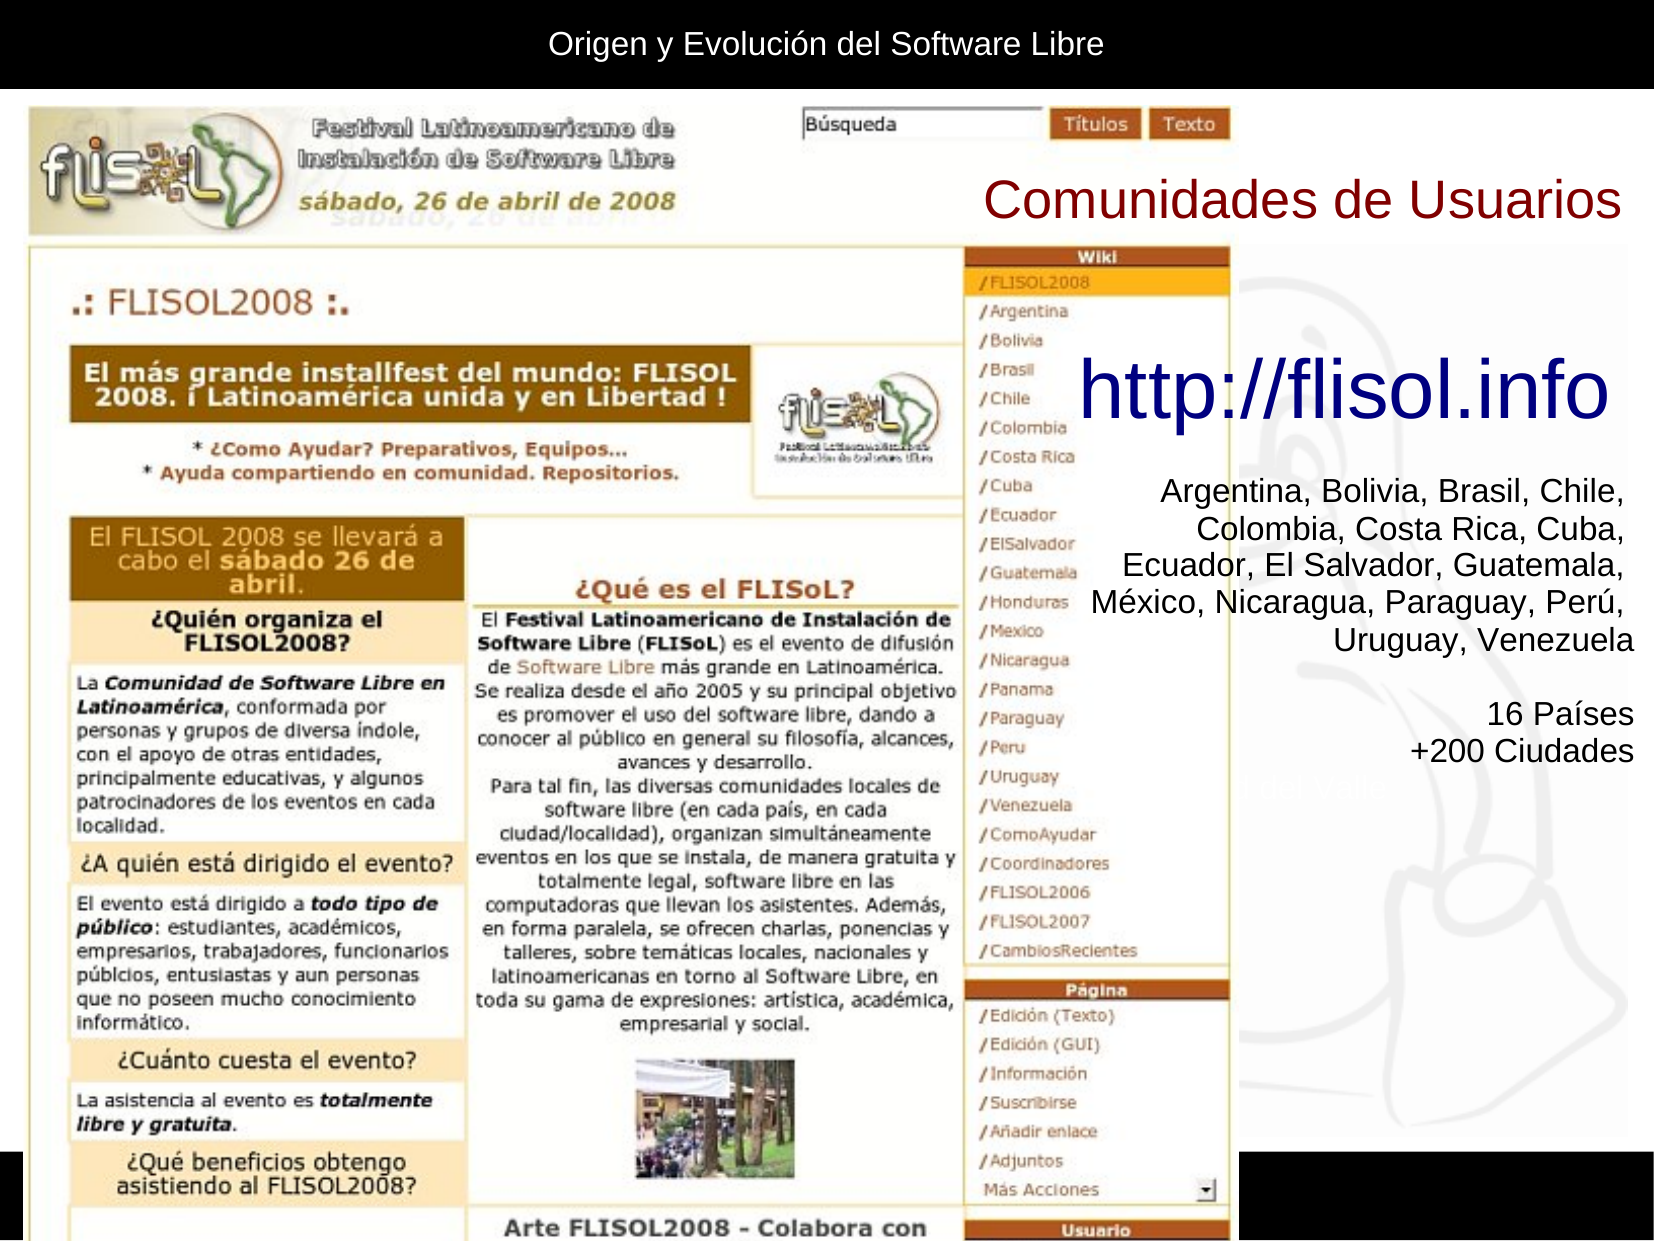

# Comunidades de Usuarios
http://flisol.info
Argentina, Bolivia, Brasil, Chile,
Colombia, Costa Rica, Cuba,
Ecuador, El Salvador, Guatemala,
México, Nicaragua, Paraguay, Perú,
Uruguay, Venezuela
16 Países
+200 Ciudades